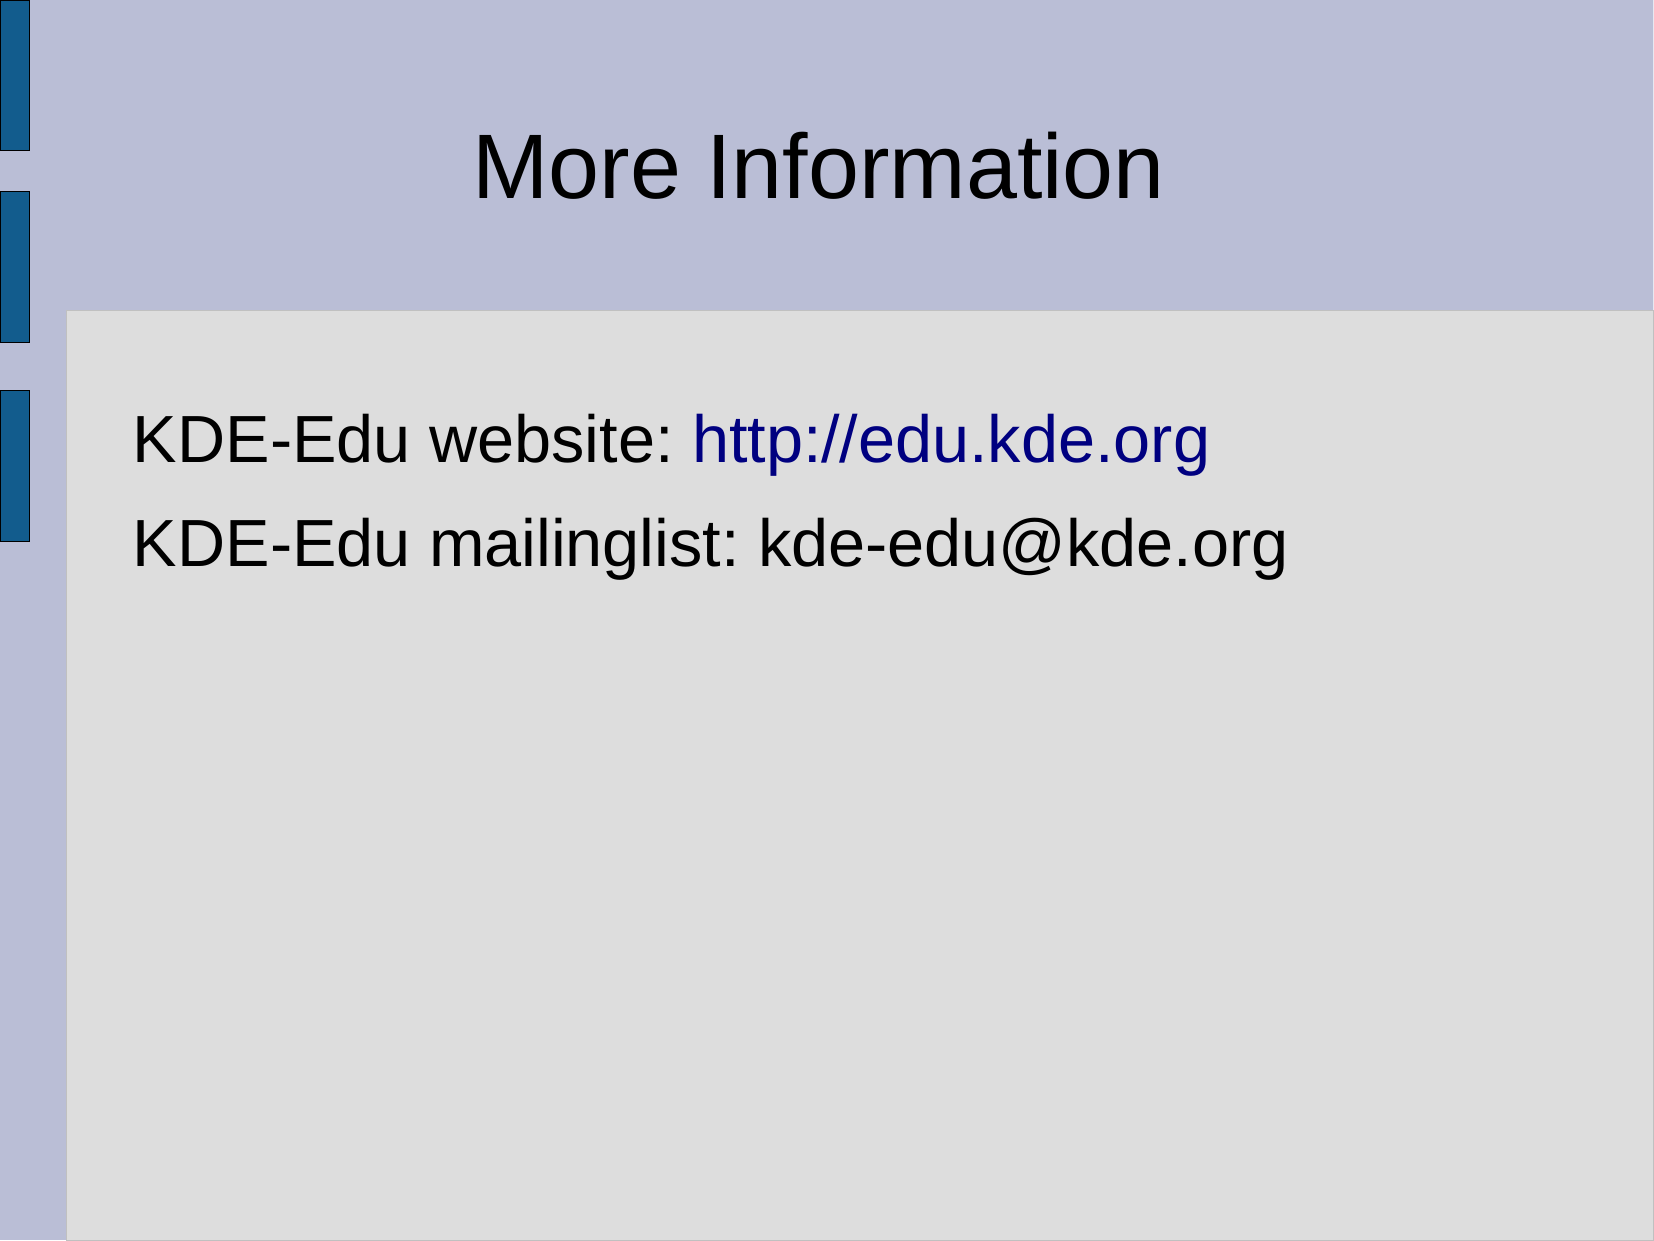

More Information
KDE-Edu website: http://edu.kde.org
KDE-Edu mailinglist: kde-edu@kde.org